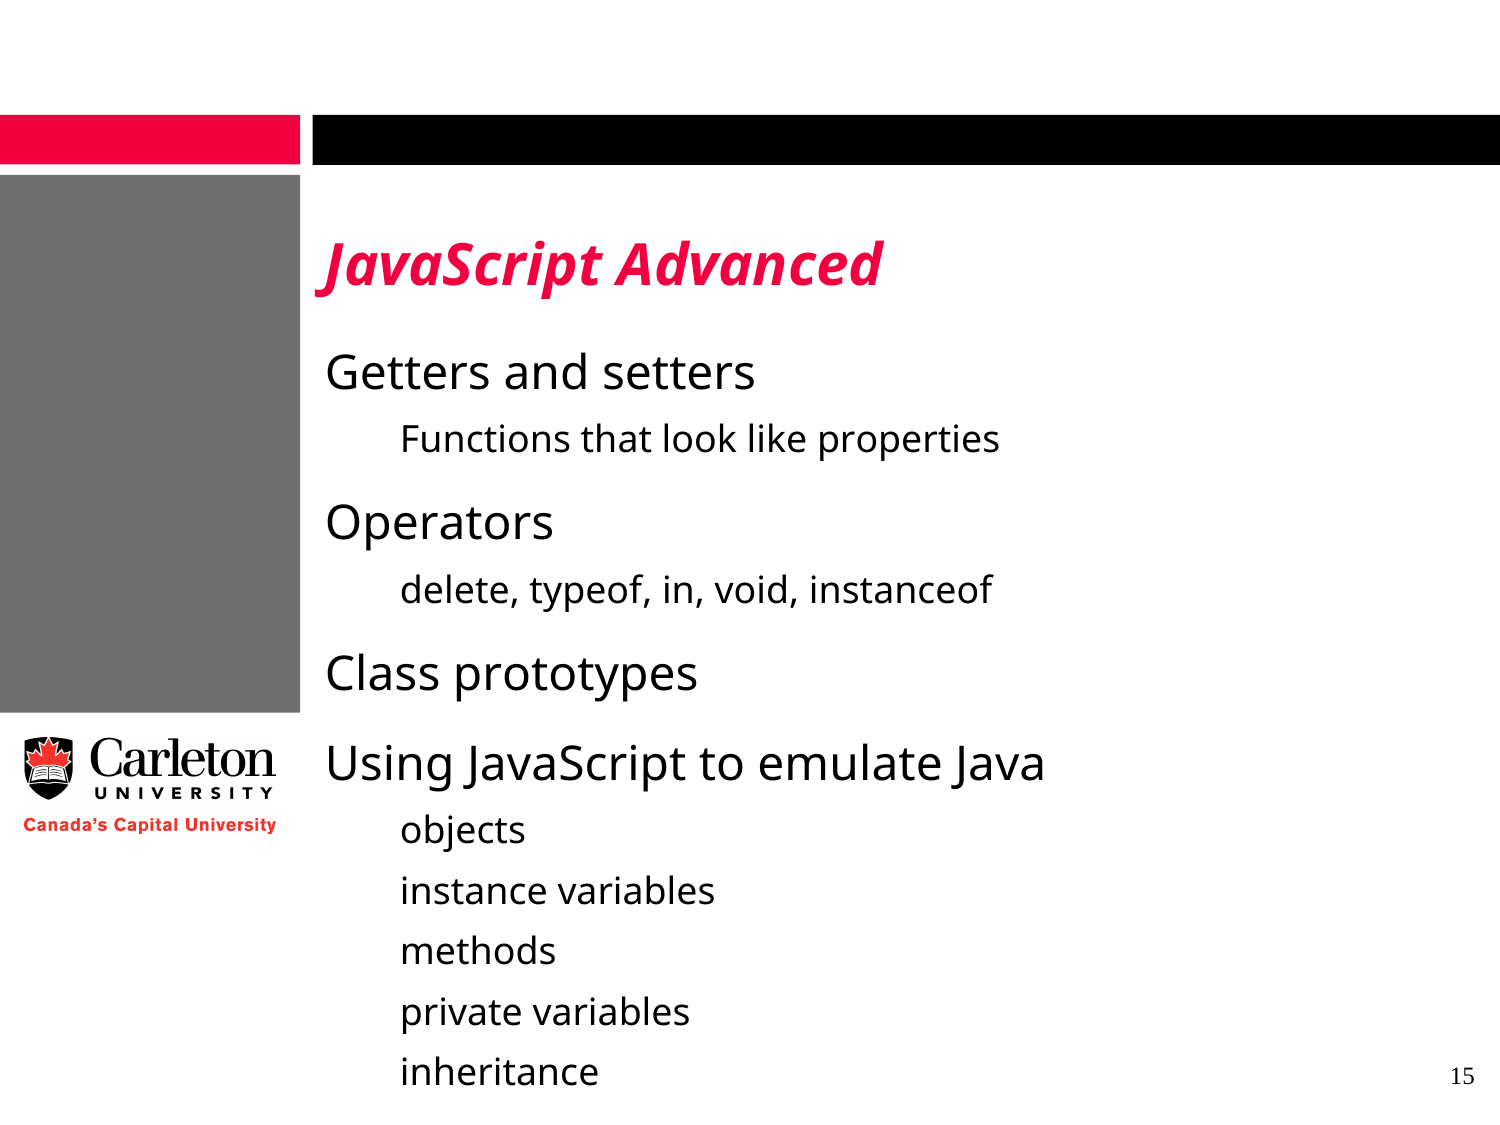

# JavaScript Advanced
Getters and setters
Functions that look like properties
Operators
delete, typeof, in, void, instanceof
Class prototypes
Using JavaScript to emulate Java
objects
instance variables
methods
private variables
inheritance
Exception handling
15